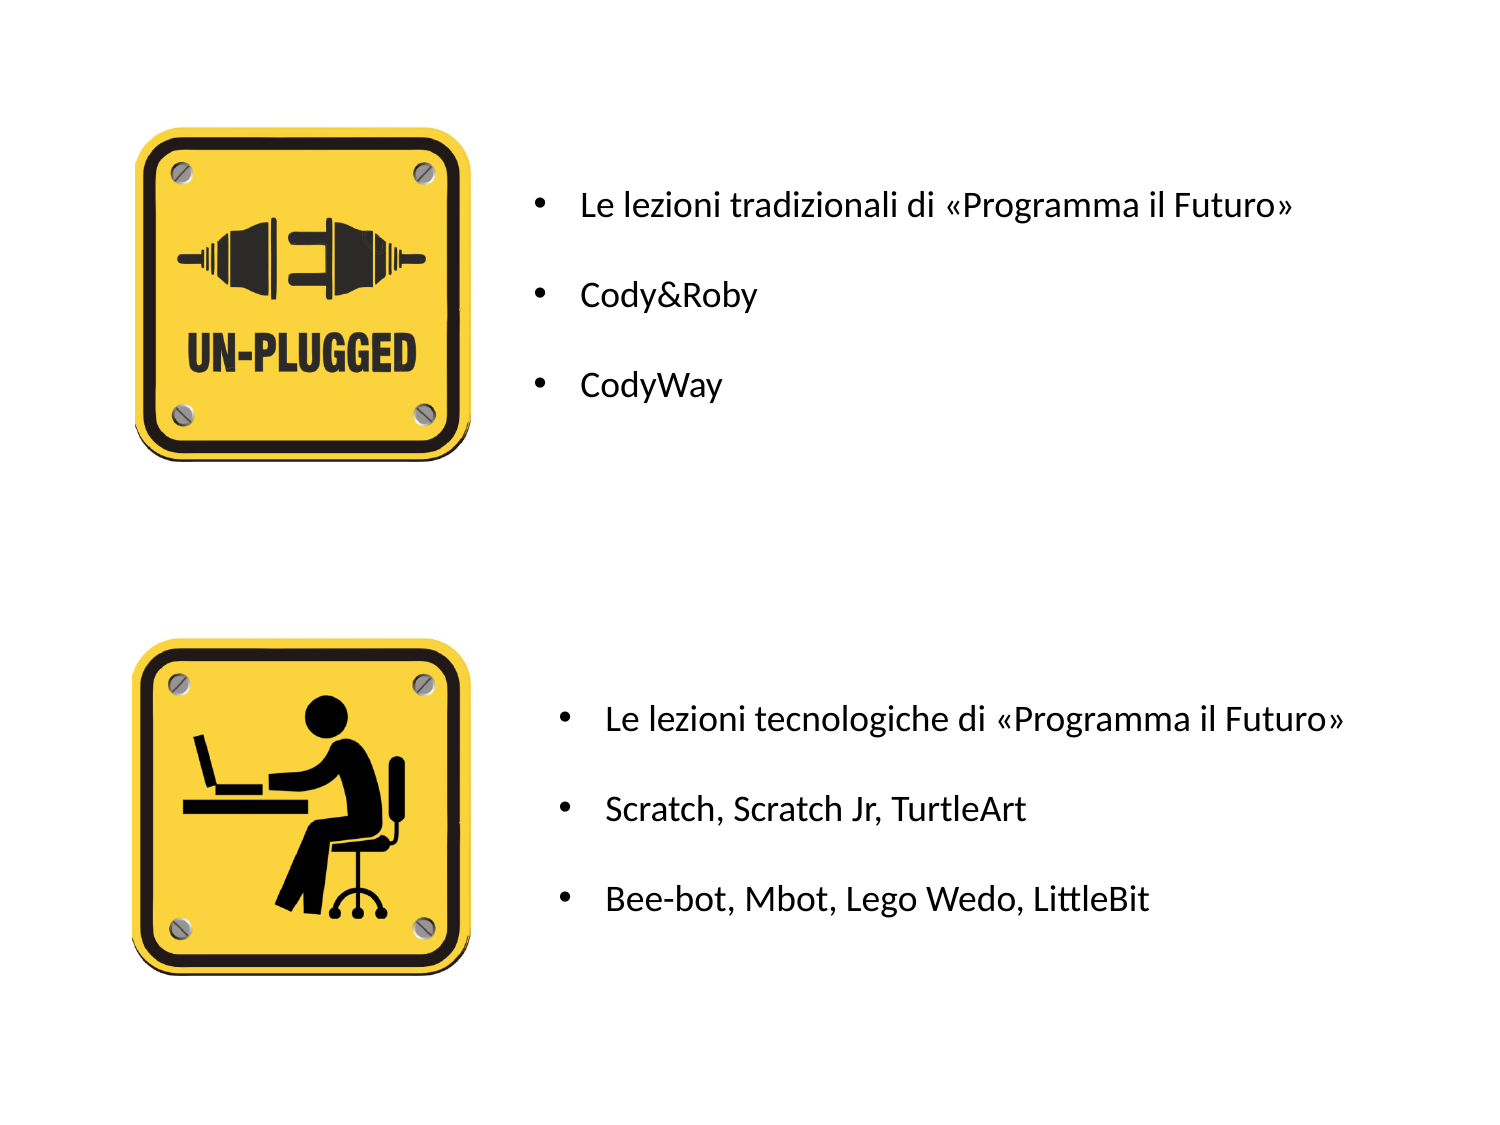

Le lezioni tradizionali di «Programma il Futuro»
Cody&Roby
CodyWay
Le lezioni tecnologiche di «Programma il Futuro»
Scratch, Scratch Jr, TurtleArt
Bee-bot, Mbot, Lego Wedo, LittleBit